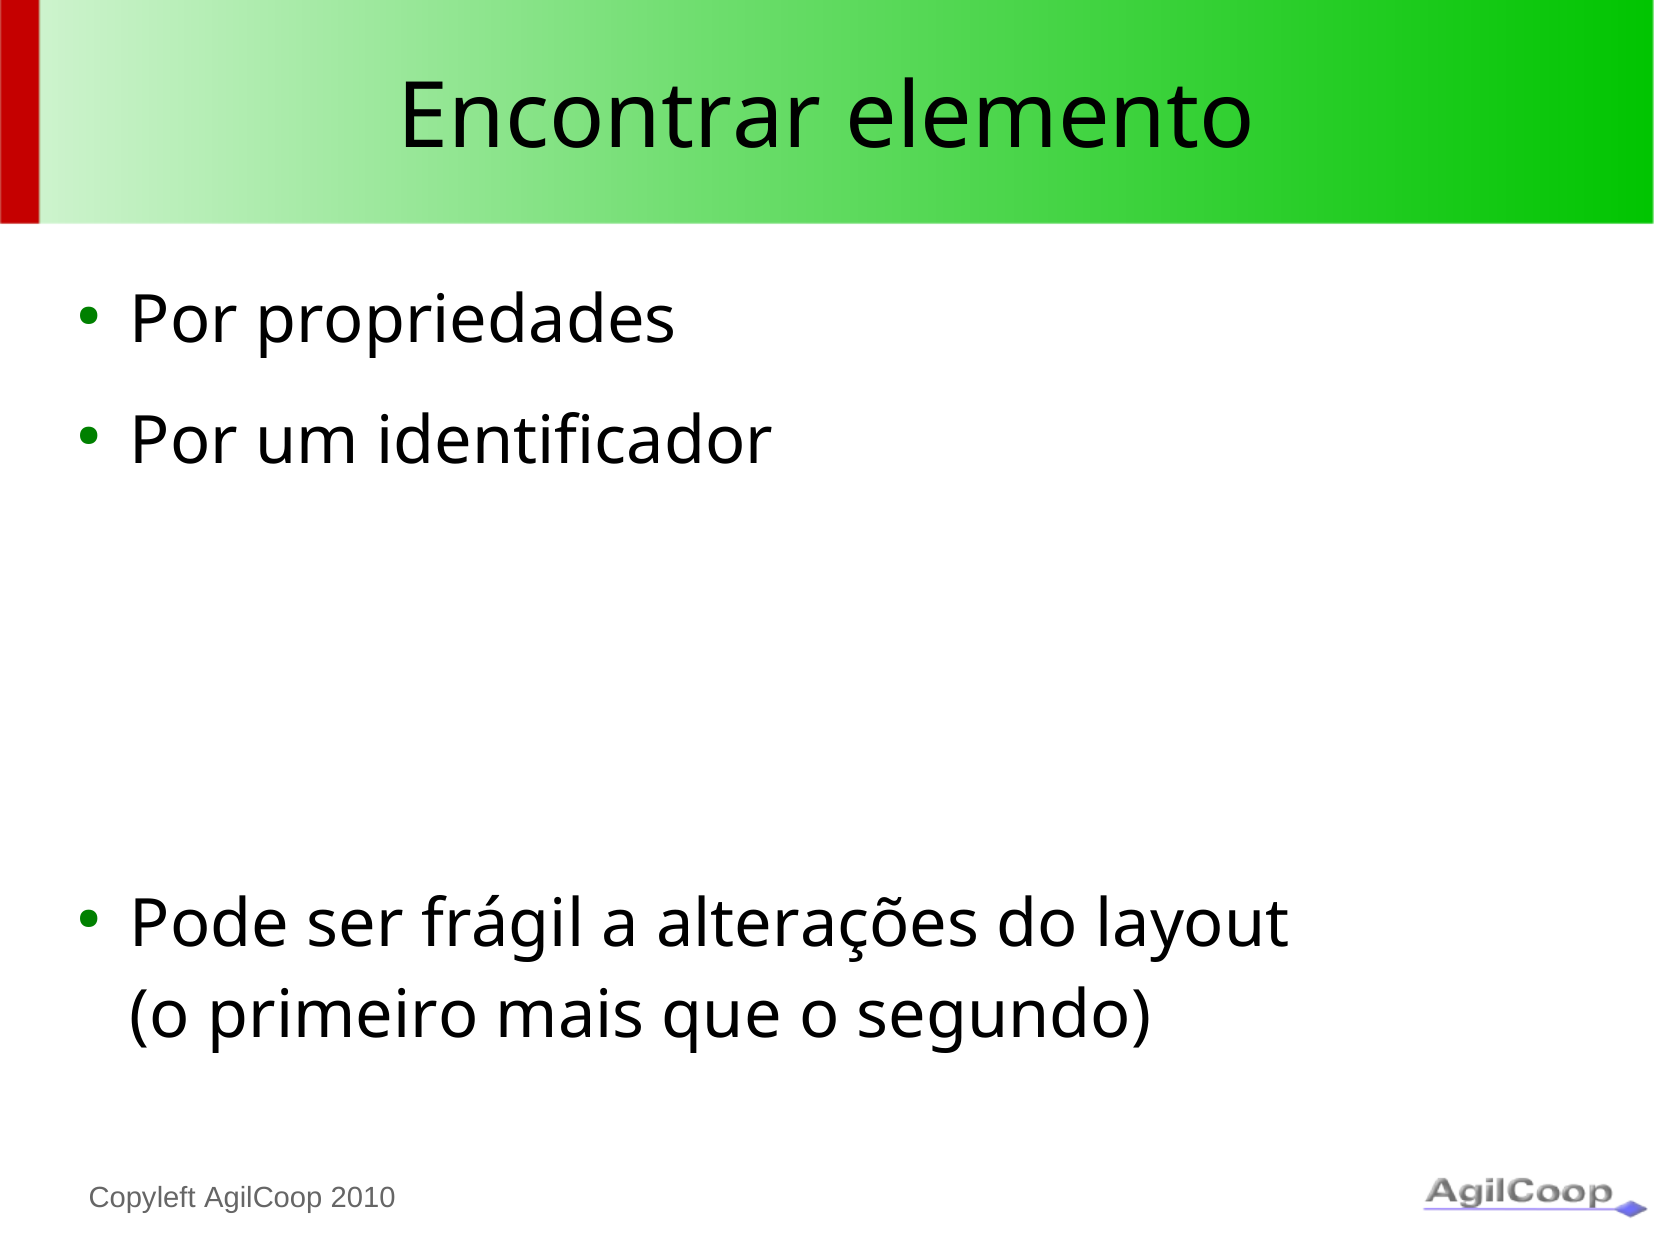

# Encontrar elemento
Por propriedades
Por um identificador
Pode ser frágil a alterações do layout
(o primeiro mais que o segundo)
Copyleft AgilCoop 2010